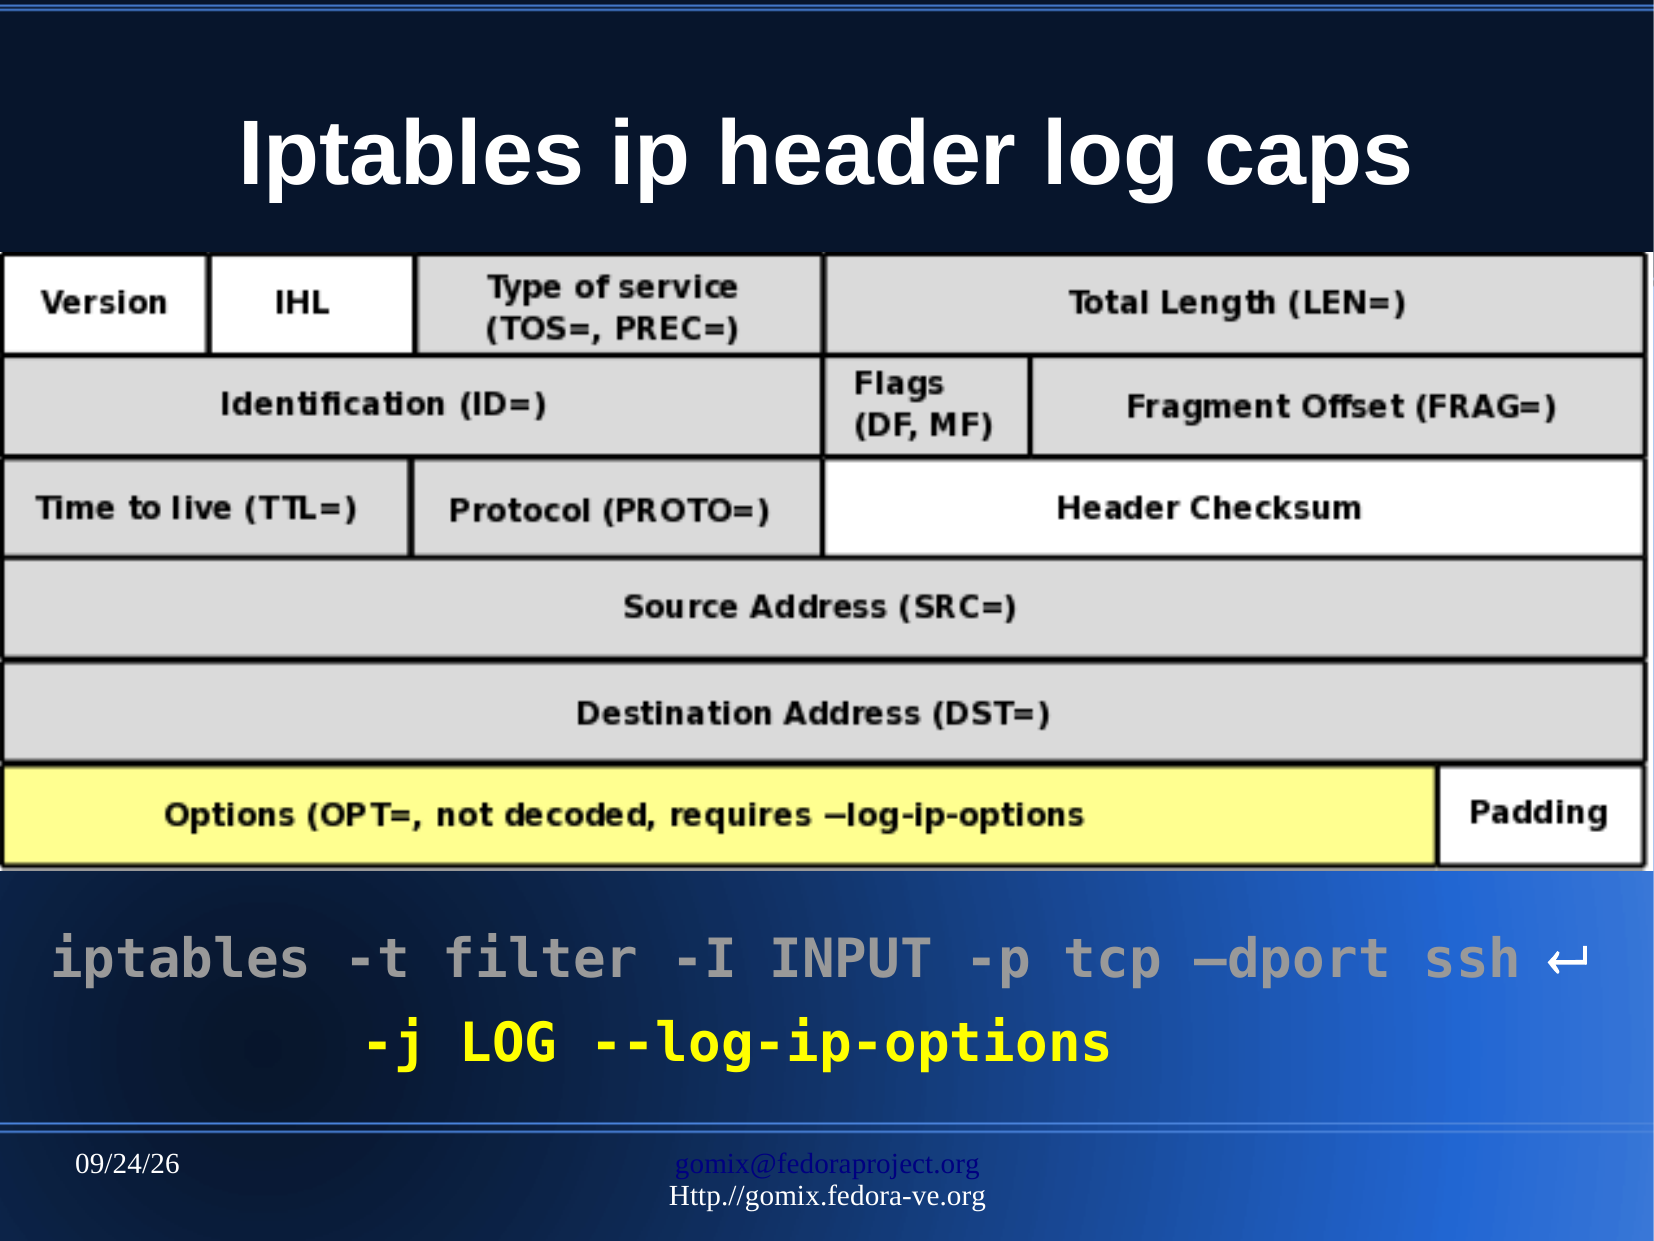

# Iptables ip header log caps
iptables -t filter -I INPUT -p tcp –dport ssh 
 -j LOG --log-ip-options